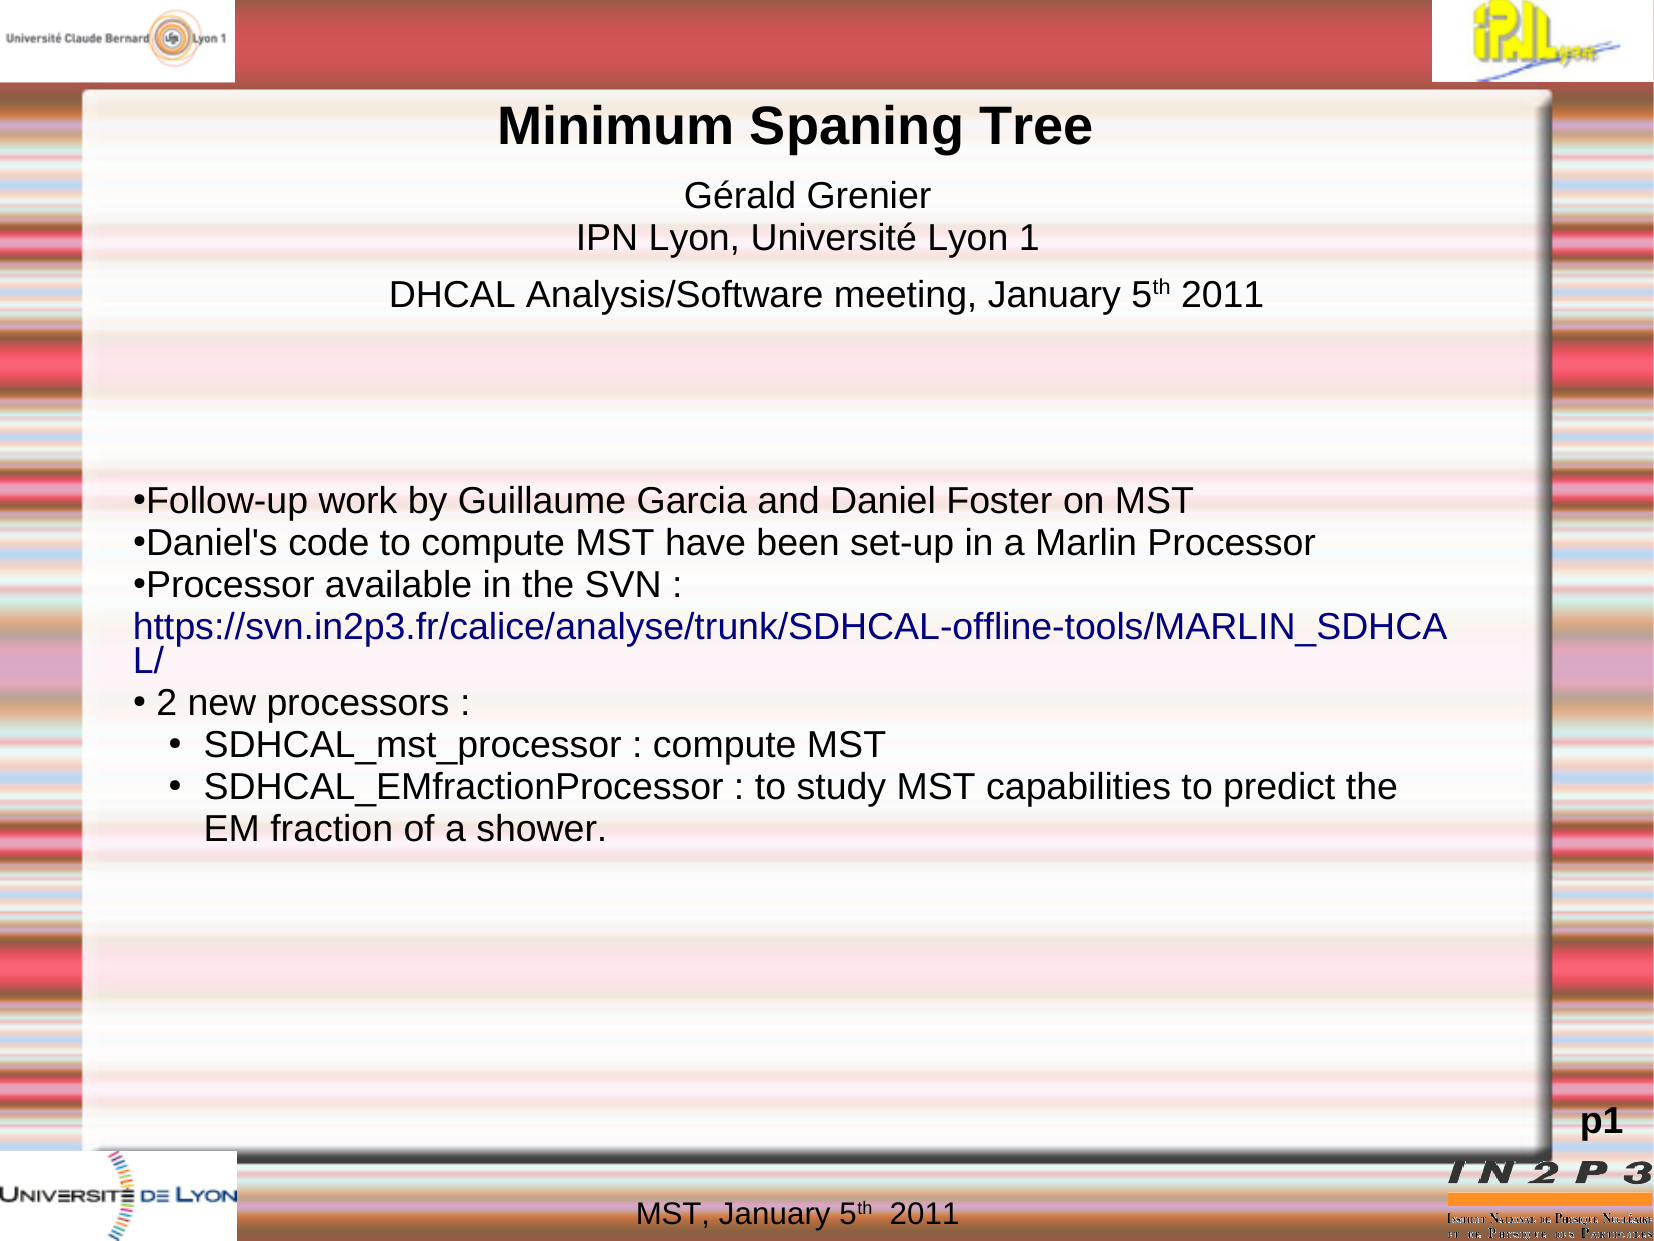

Minimum Spaning Tree
Gérald Grenier
IPN Lyon, Université Lyon 1
DHCAL Analysis/Software meeting, January 5th 2011
Follow-up work by Guillaume Garcia and Daniel Foster on MST
Daniel's code to compute MST have been set-up in a Marlin Processor
Processor available in the SVN : https://svn.in2p3.fr/calice/analyse/trunk/SDHCAL-offline-tools/MARLIN_SDHCAL/
 2 new processors :
SDHCAL_mst_processor : compute MST
SDHCAL_EMfractionProcessor : to study MST capabilities to predict the EM fraction of a shower.